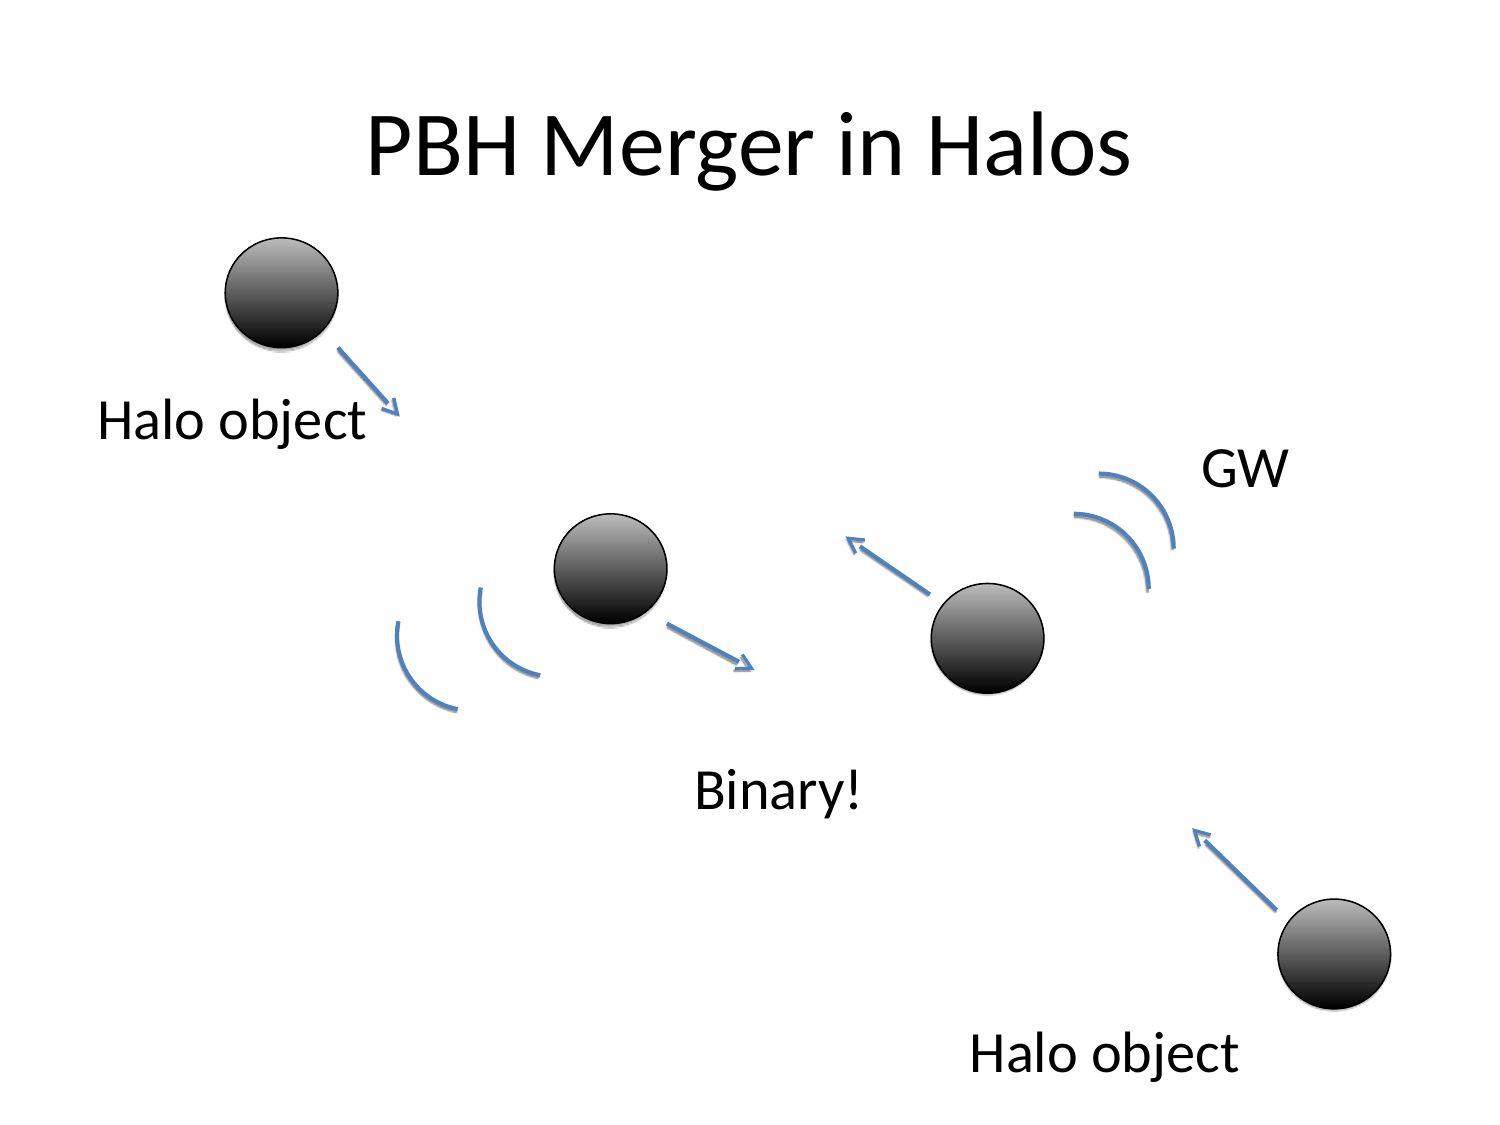

# PBH Merger in Halos
Halo object
GW
Binary!
Halo object